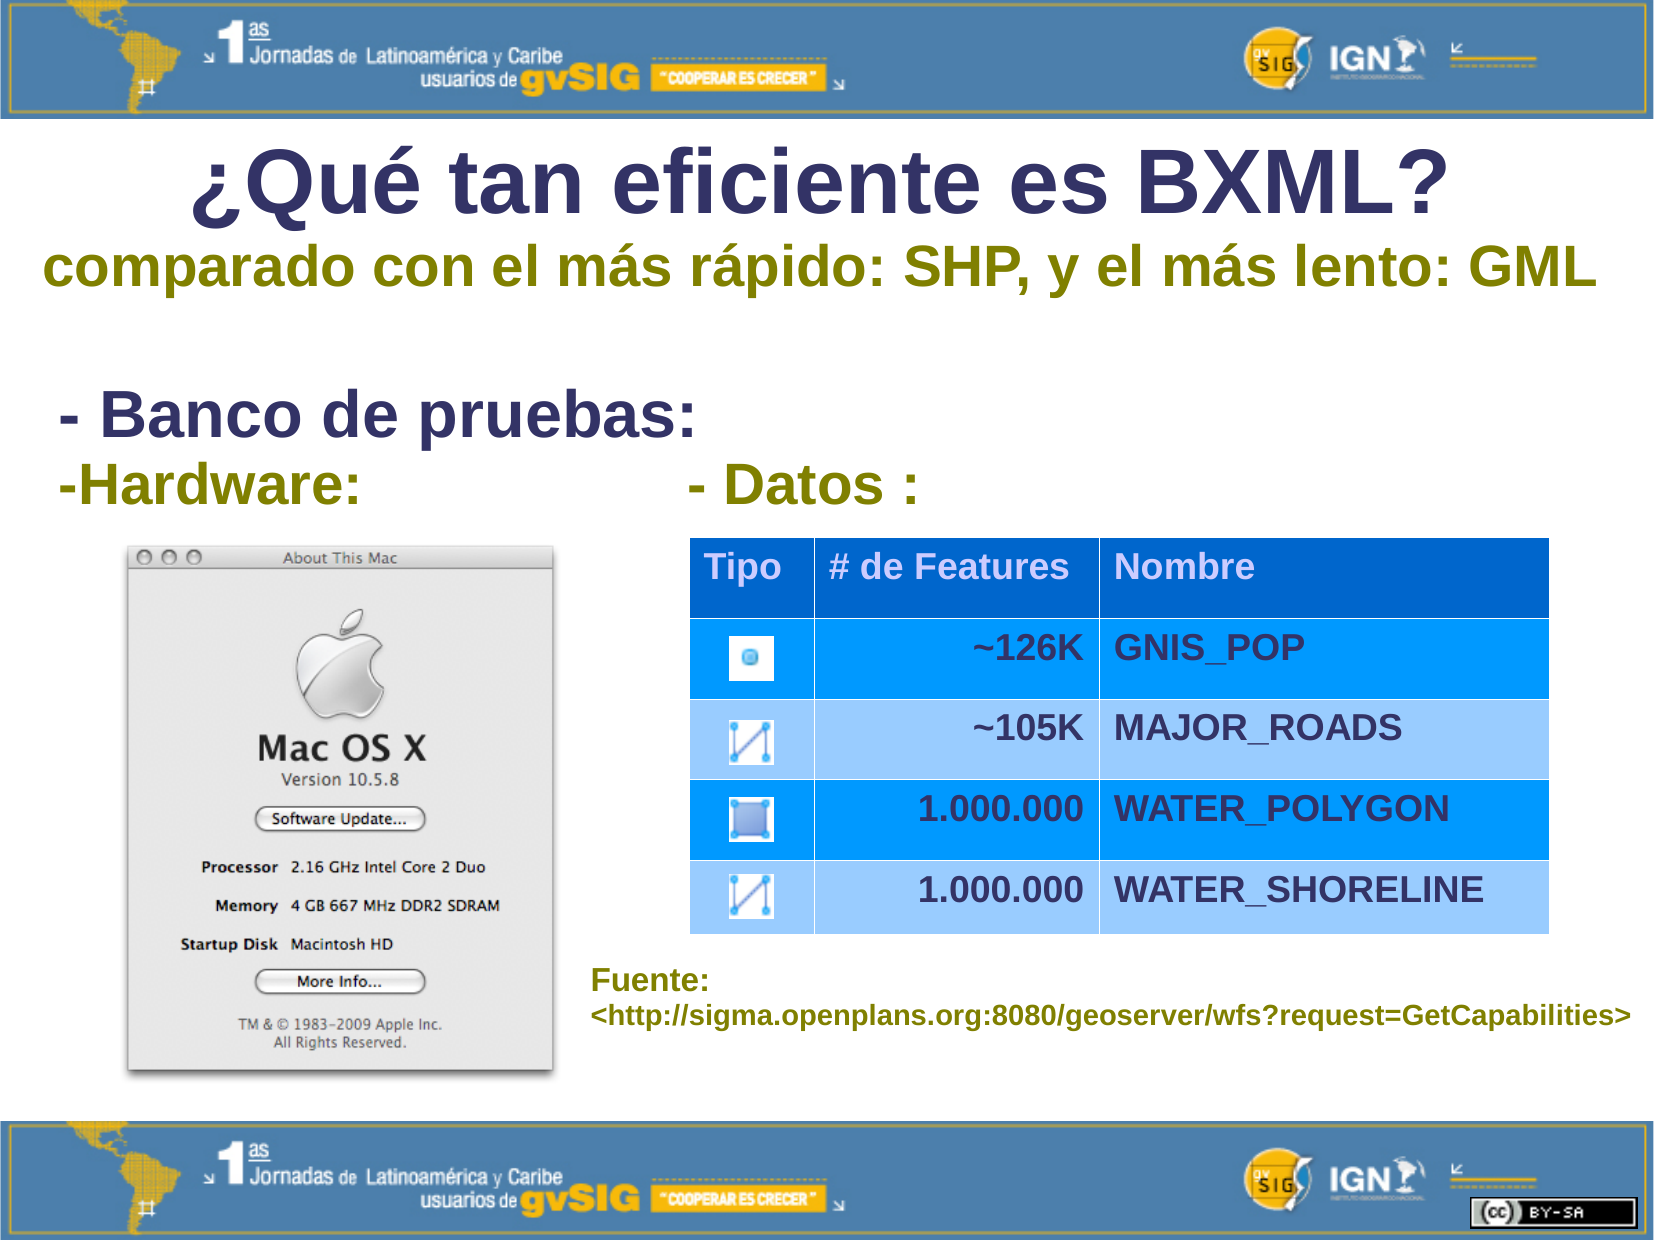

¿Qué tan eficiente es BXML?
comparado con el más rápido: SHP, y el más lento: GML
- Banco de pruebas:
-Hardware: - Datos :
Fuente:
<http://sigma.openplans.org:8080/geoserver/wfs?request=GetCapabilities>